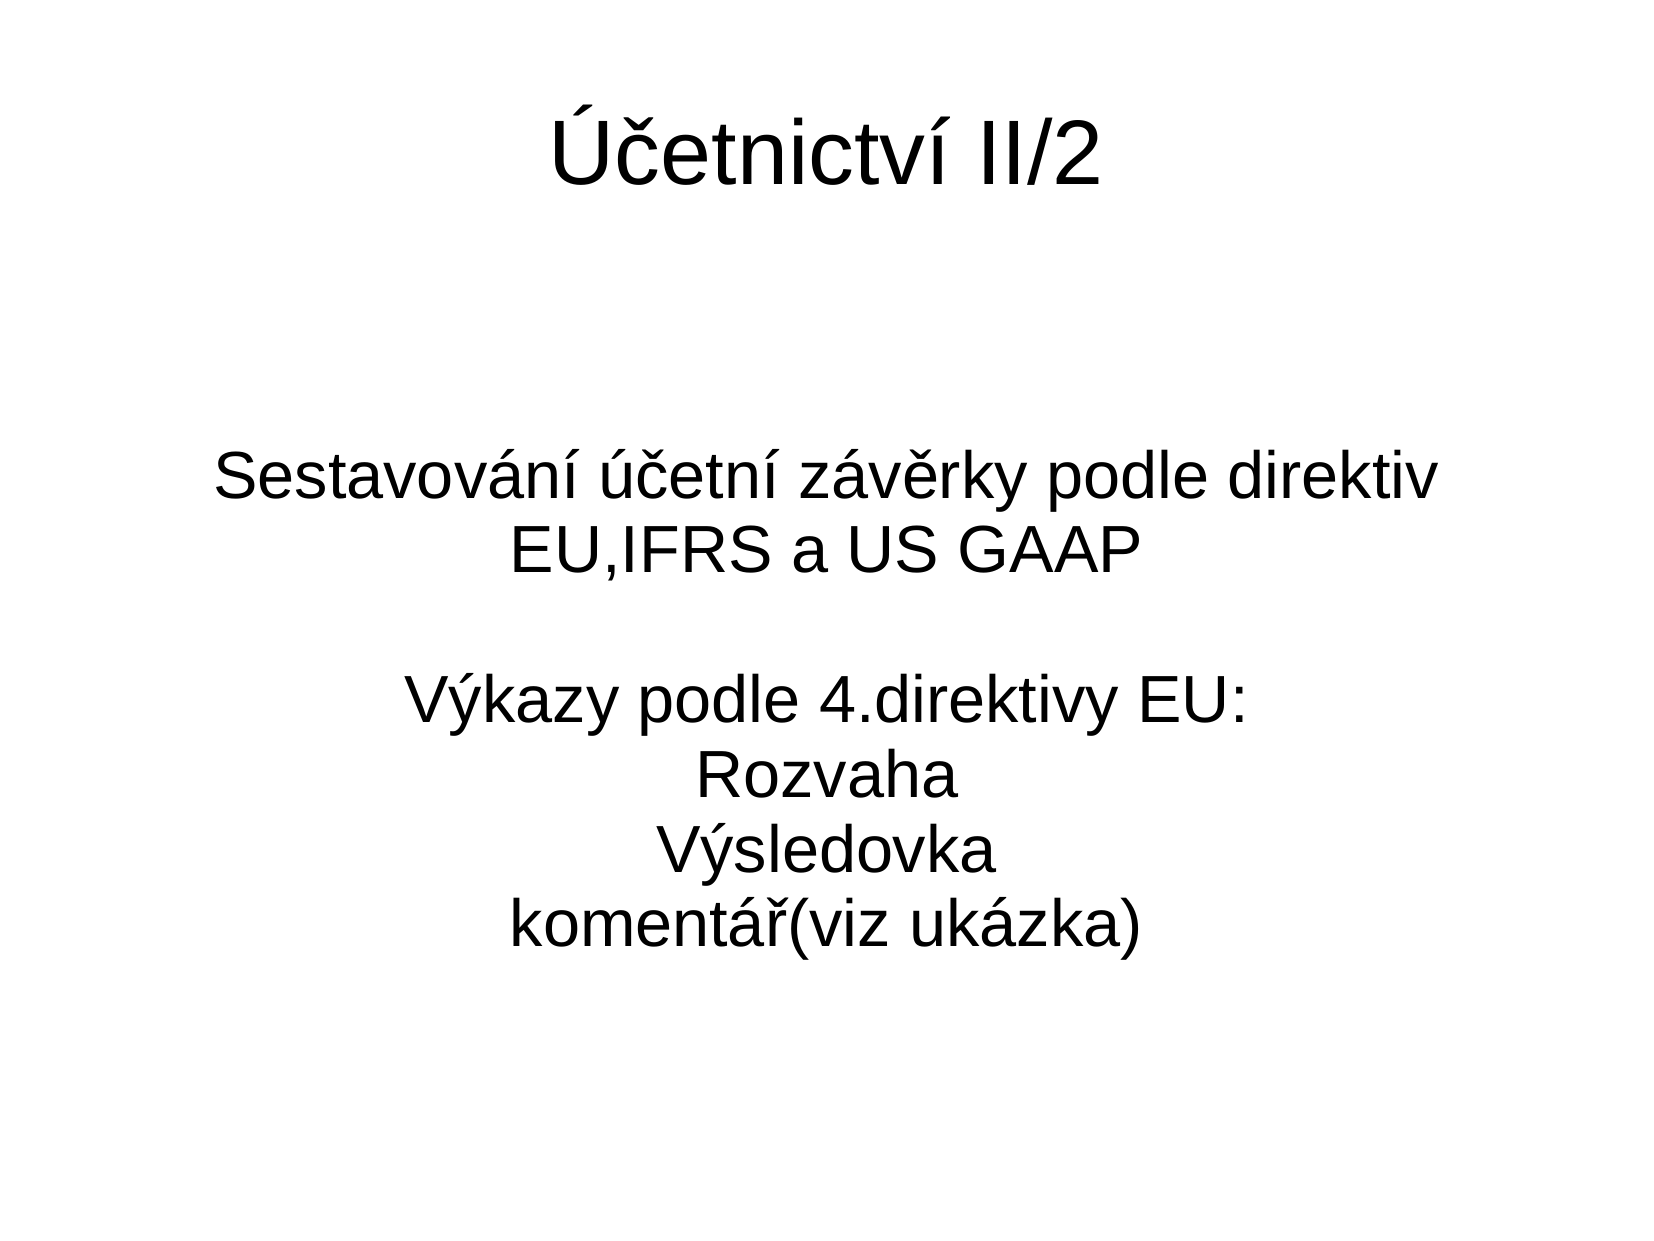

# Účetnictví II/2
Sestavování účetní závěrky podle direktiv EU,IFRS a US GAAP
Výkazy podle 4.direktivy EU:
Rozvaha
Výsledovka
komentář(viz ukázka)